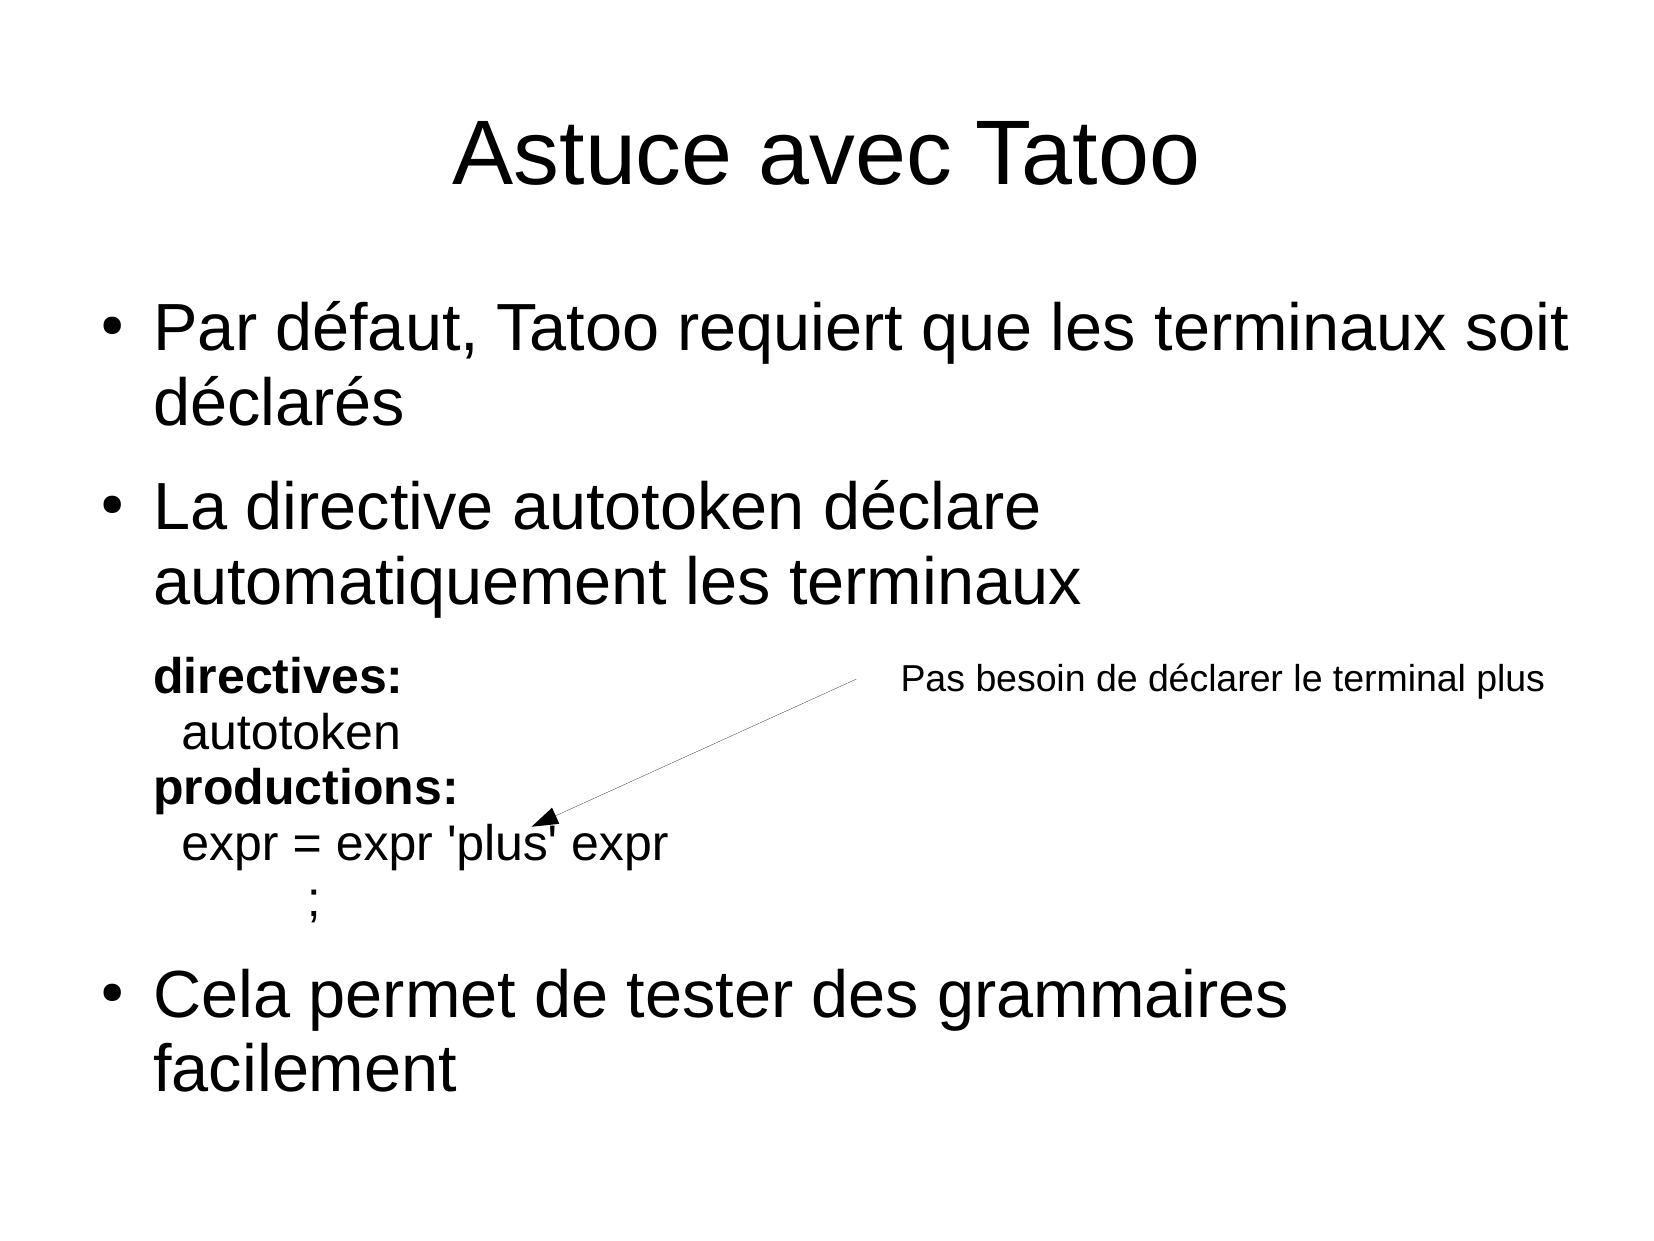

# Astuce avec Tatoo
Par défaut, Tatoo requiert que les terminaux soit déclarés
La directive autotoken déclare automatiquement les terminaux
directives:
 autotoken
productions:
 expr = expr 'plus' expr
 ;
Cela permet de tester des grammaires facilement
Pas besoin de déclarer le terminal plus